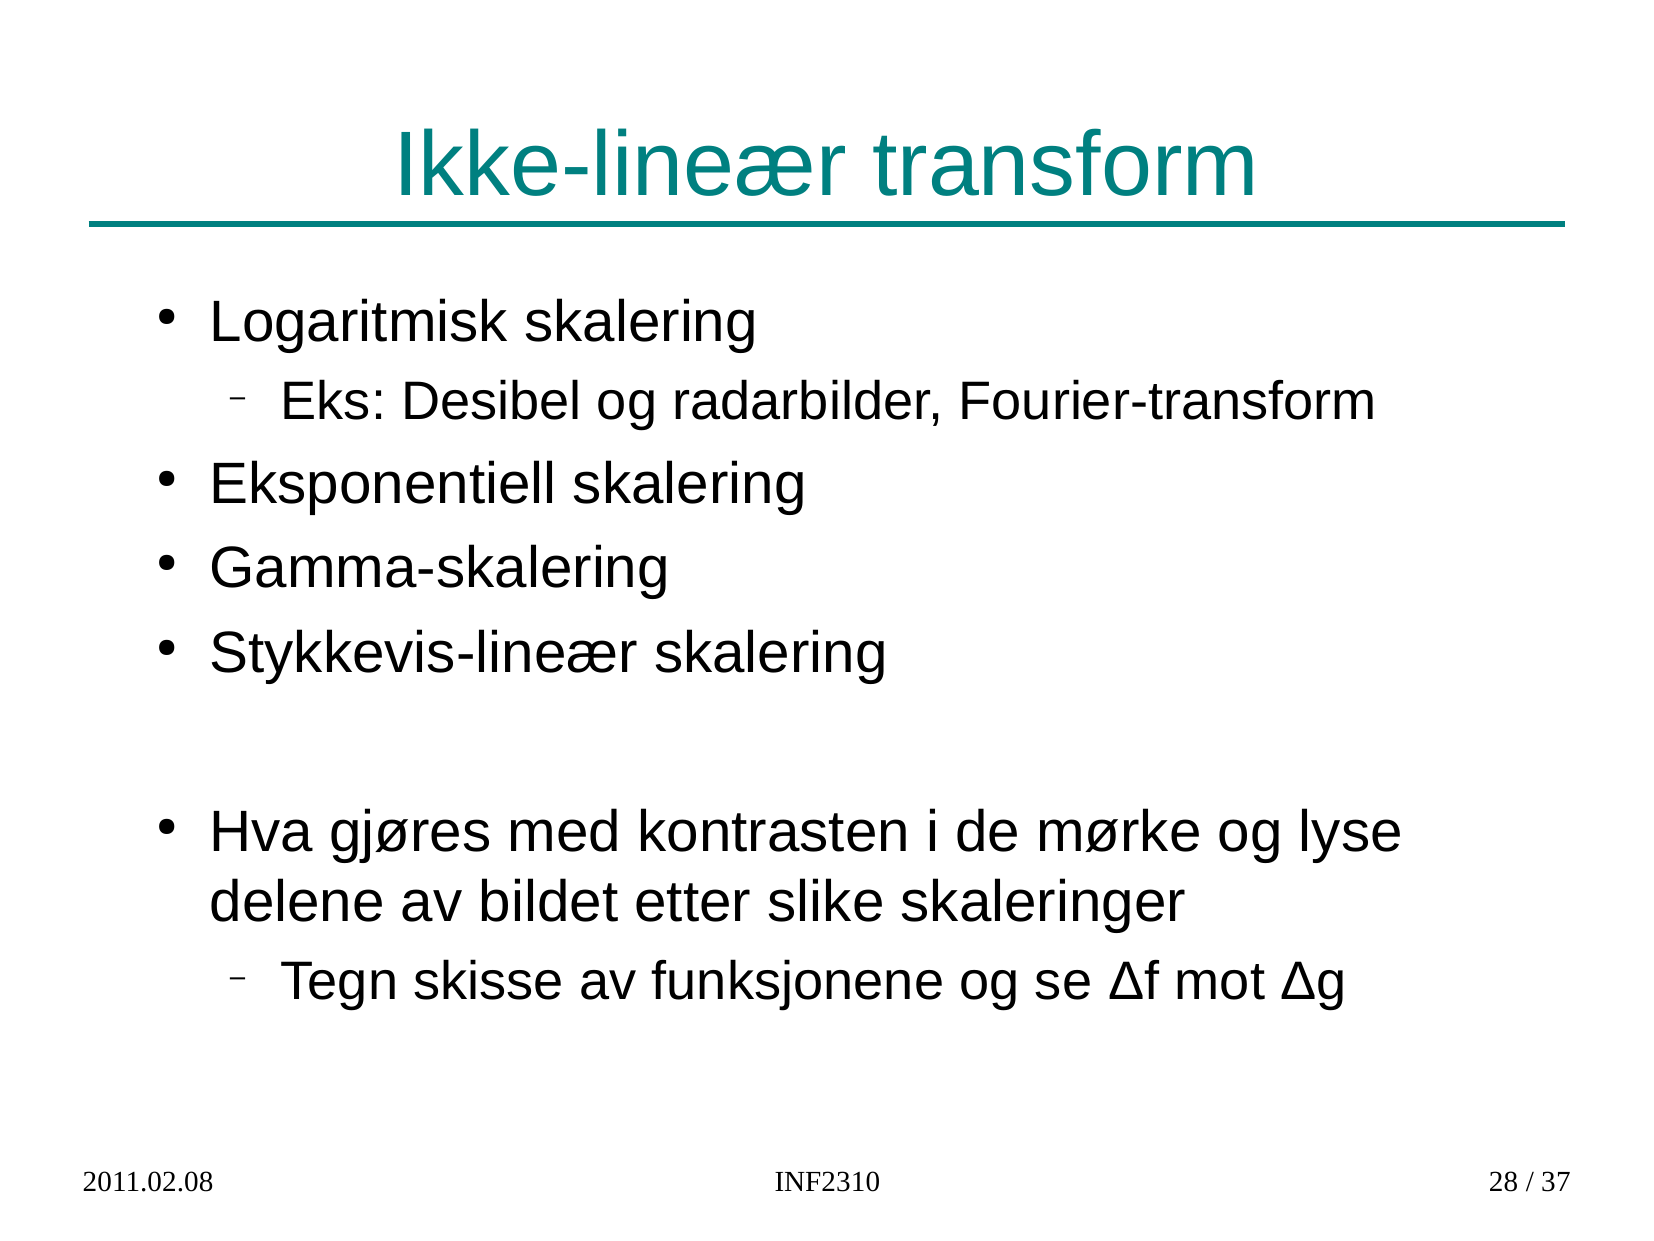

# Ikke-lineær transform
Logaritmisk skalering
Eks: Desibel og radarbilder, Fourier-transform
Eksponentiell skalering
Gamma-skalering
Stykkevis-lineær skalering
Hva gjøres med kontrasten i de mørke og lyse delene av bildet etter slike skaleringer
Tegn skisse av funksjonene og se Δf mot Δg
2011.02.08
INF2310
28